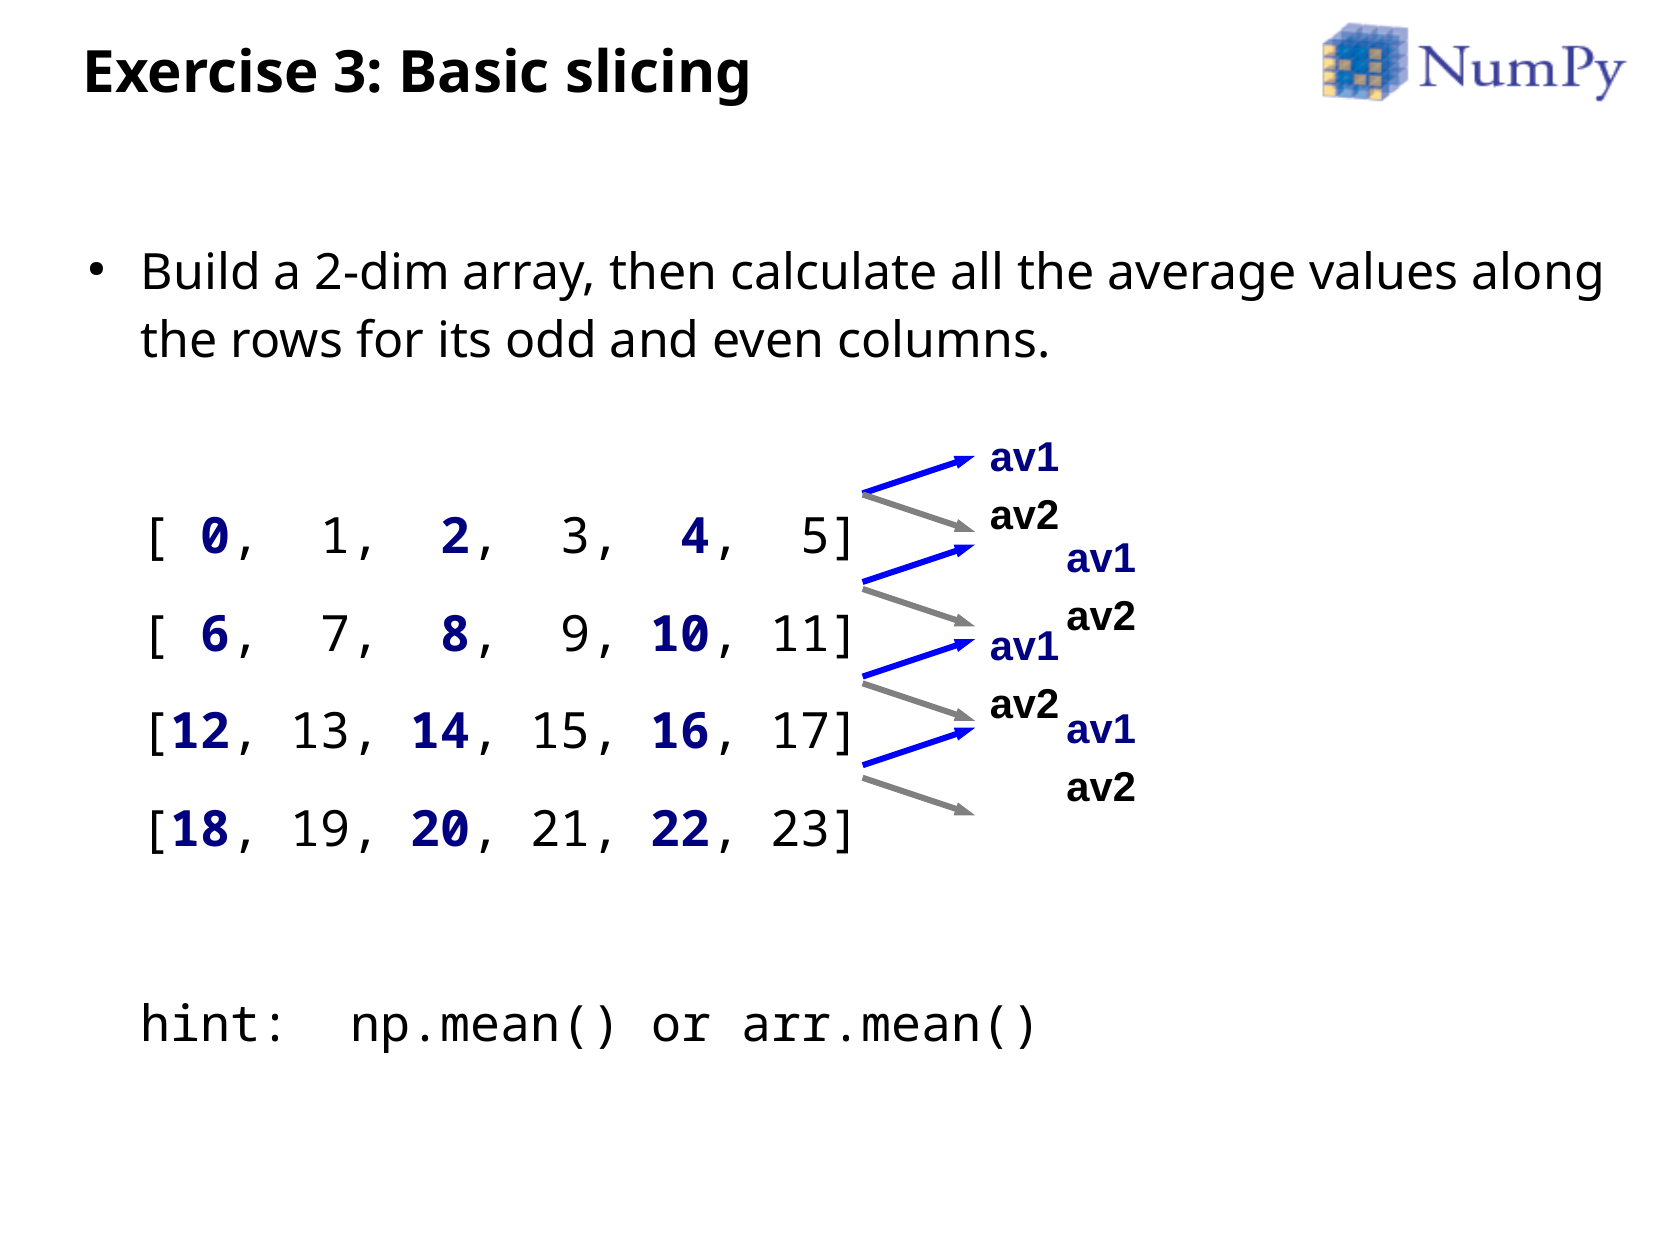

# Exercise 3: Basic slicing
Build a 2-dim array, then calculate all the average values along the rows for its odd and even columns.
[ 0, 1, 2, 3, 4, 5]
[ 6, 7, 8, 9, 10, 11]
[12, 13, 14, 15, 16, 17]
[18, 19, 20, 21, 22, 23]
hint: np.mean() or arr.mean()
av1
av2
av1
av2
av1
av2
av1
av2